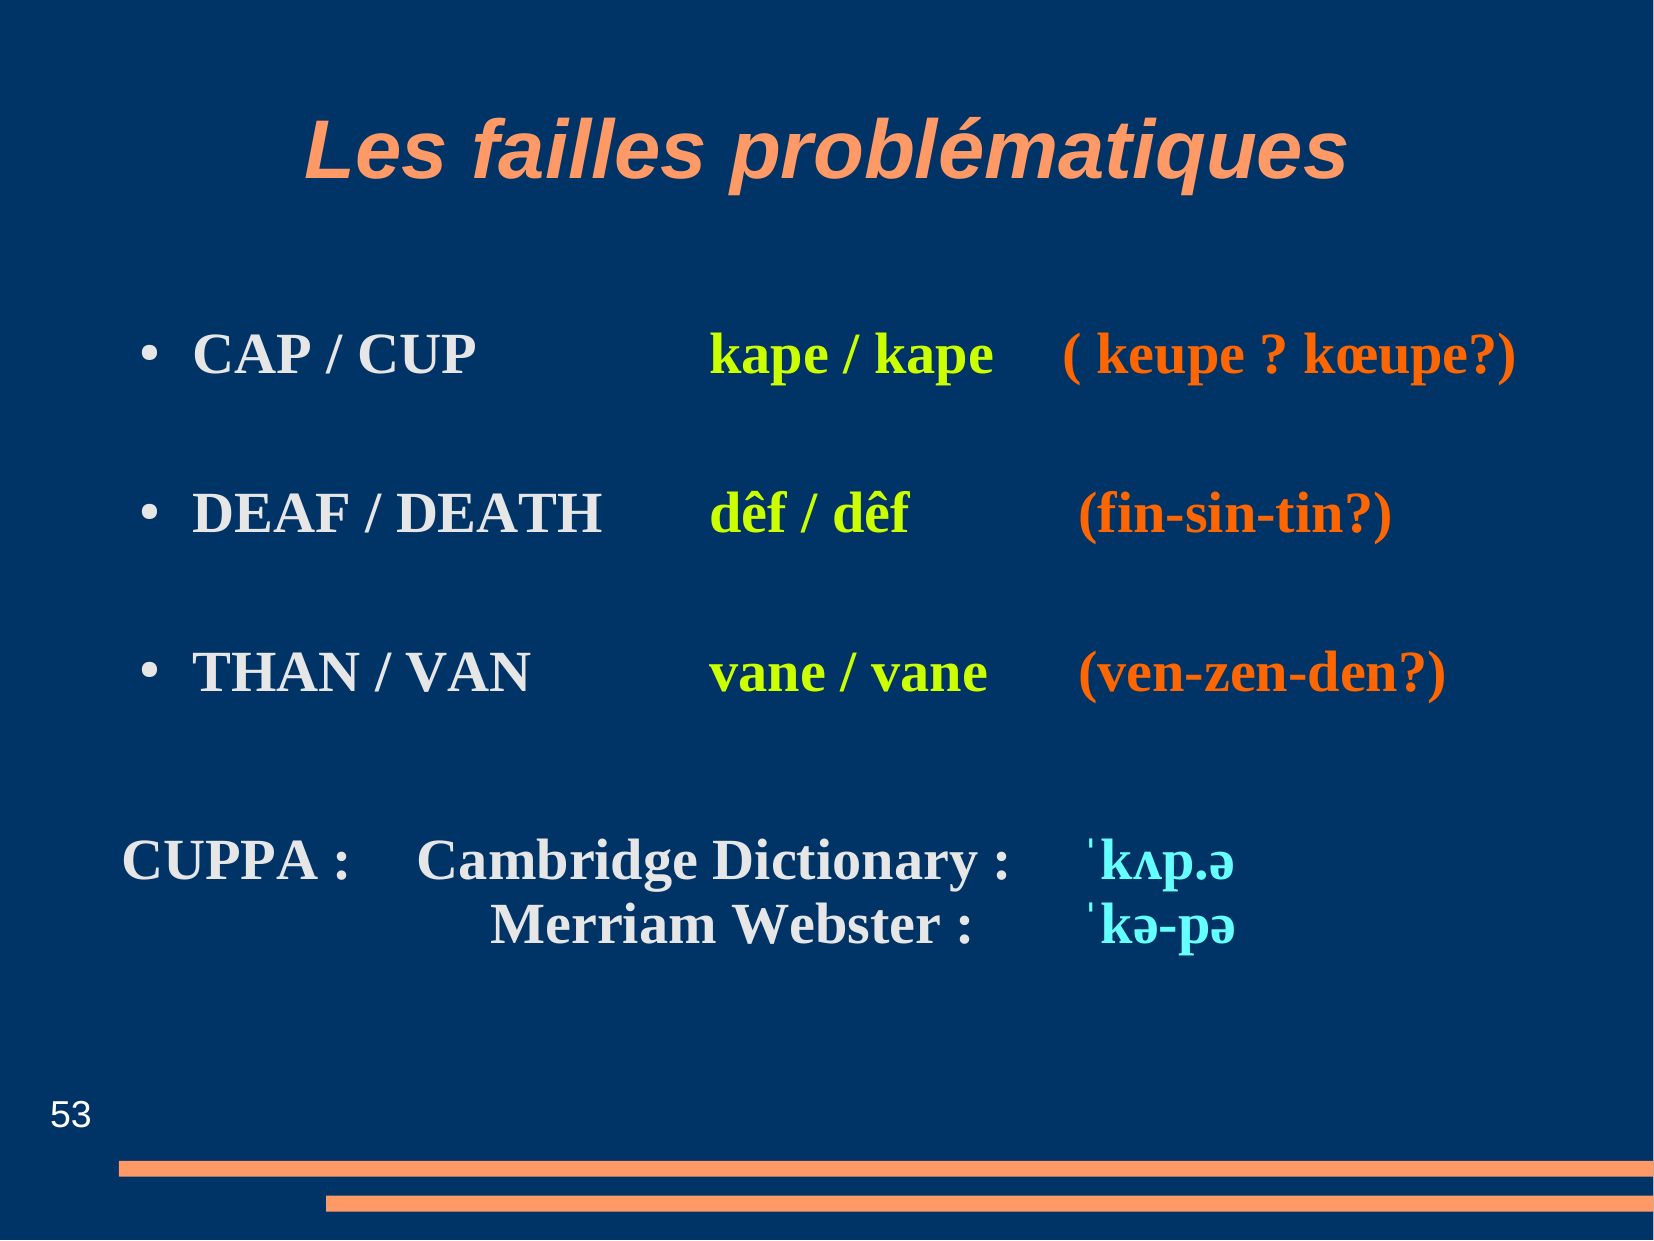

# Les failles problématiques
CAP / CUP				kape / kape	 ( keupe ? kœupe?)
DEAF / DEATH		dêf / dêf			(fin-sin-tin?)
THAN / VAN			vane / vane		(ven-zen-den?)
CUPPA : 	Cambridge Dictionary : 	ˈkʌp.ə 	 								Merriam Webster :		ˈkə-pə